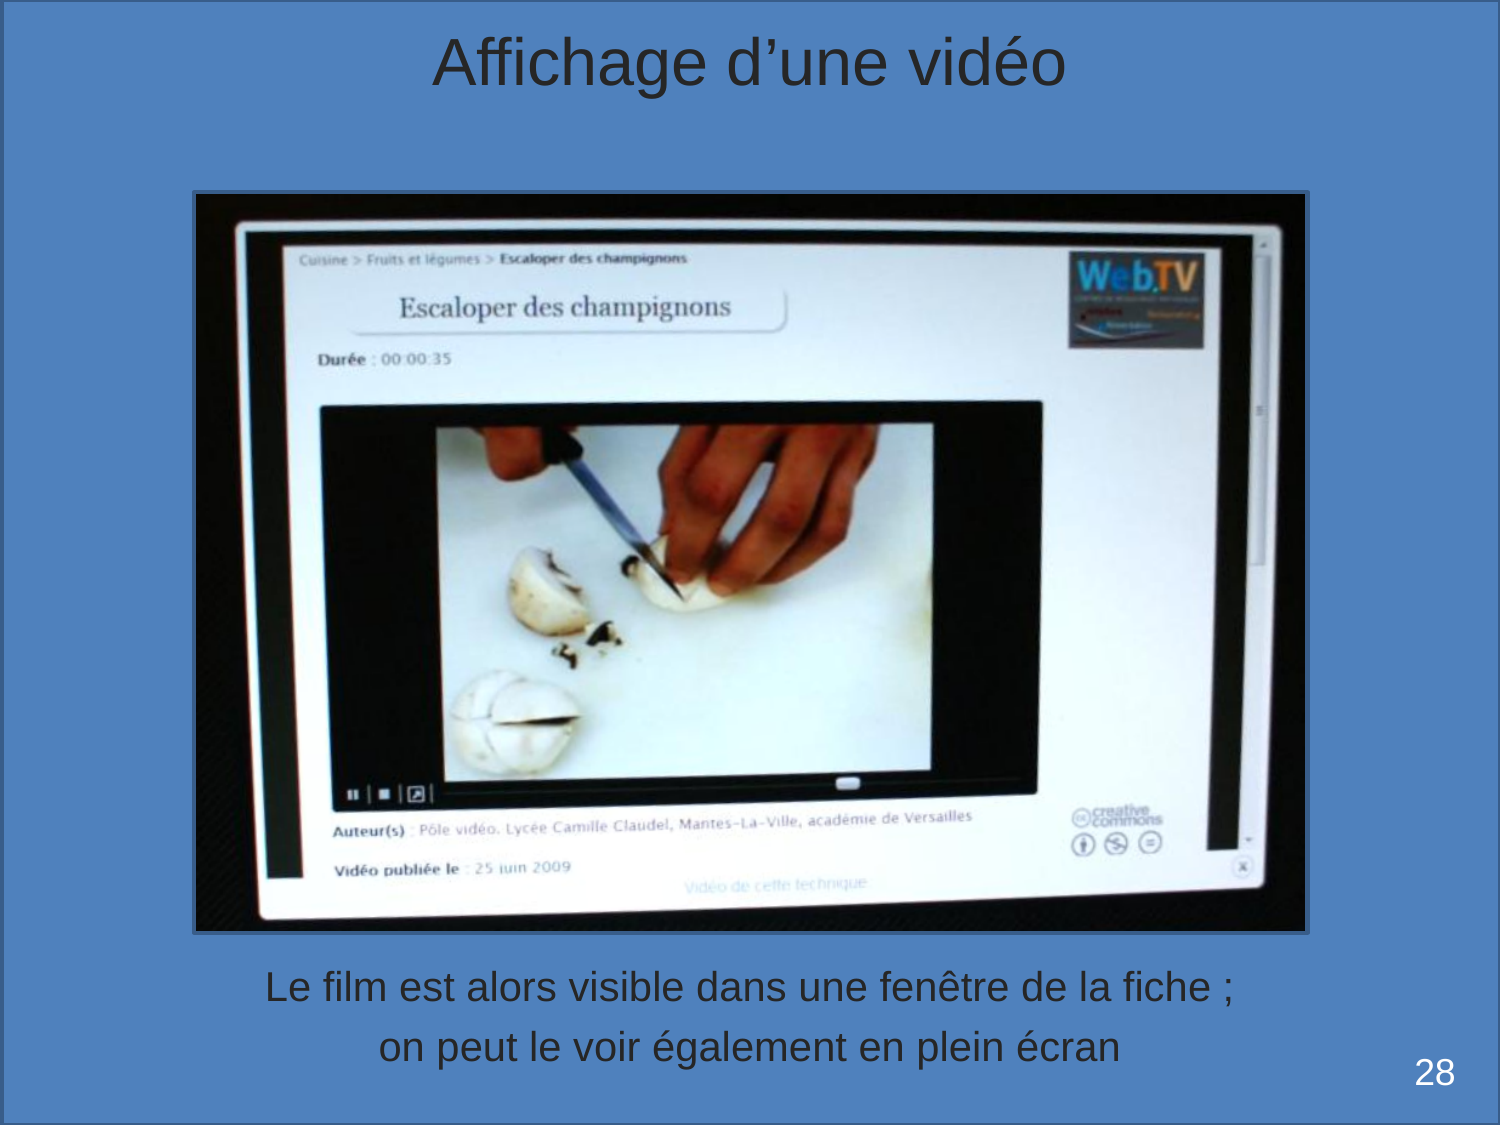

Affichage d’une vidéo
# Le film est alors visible dans une fenêtre de la fiche ;
on peut le voir également en plein écran